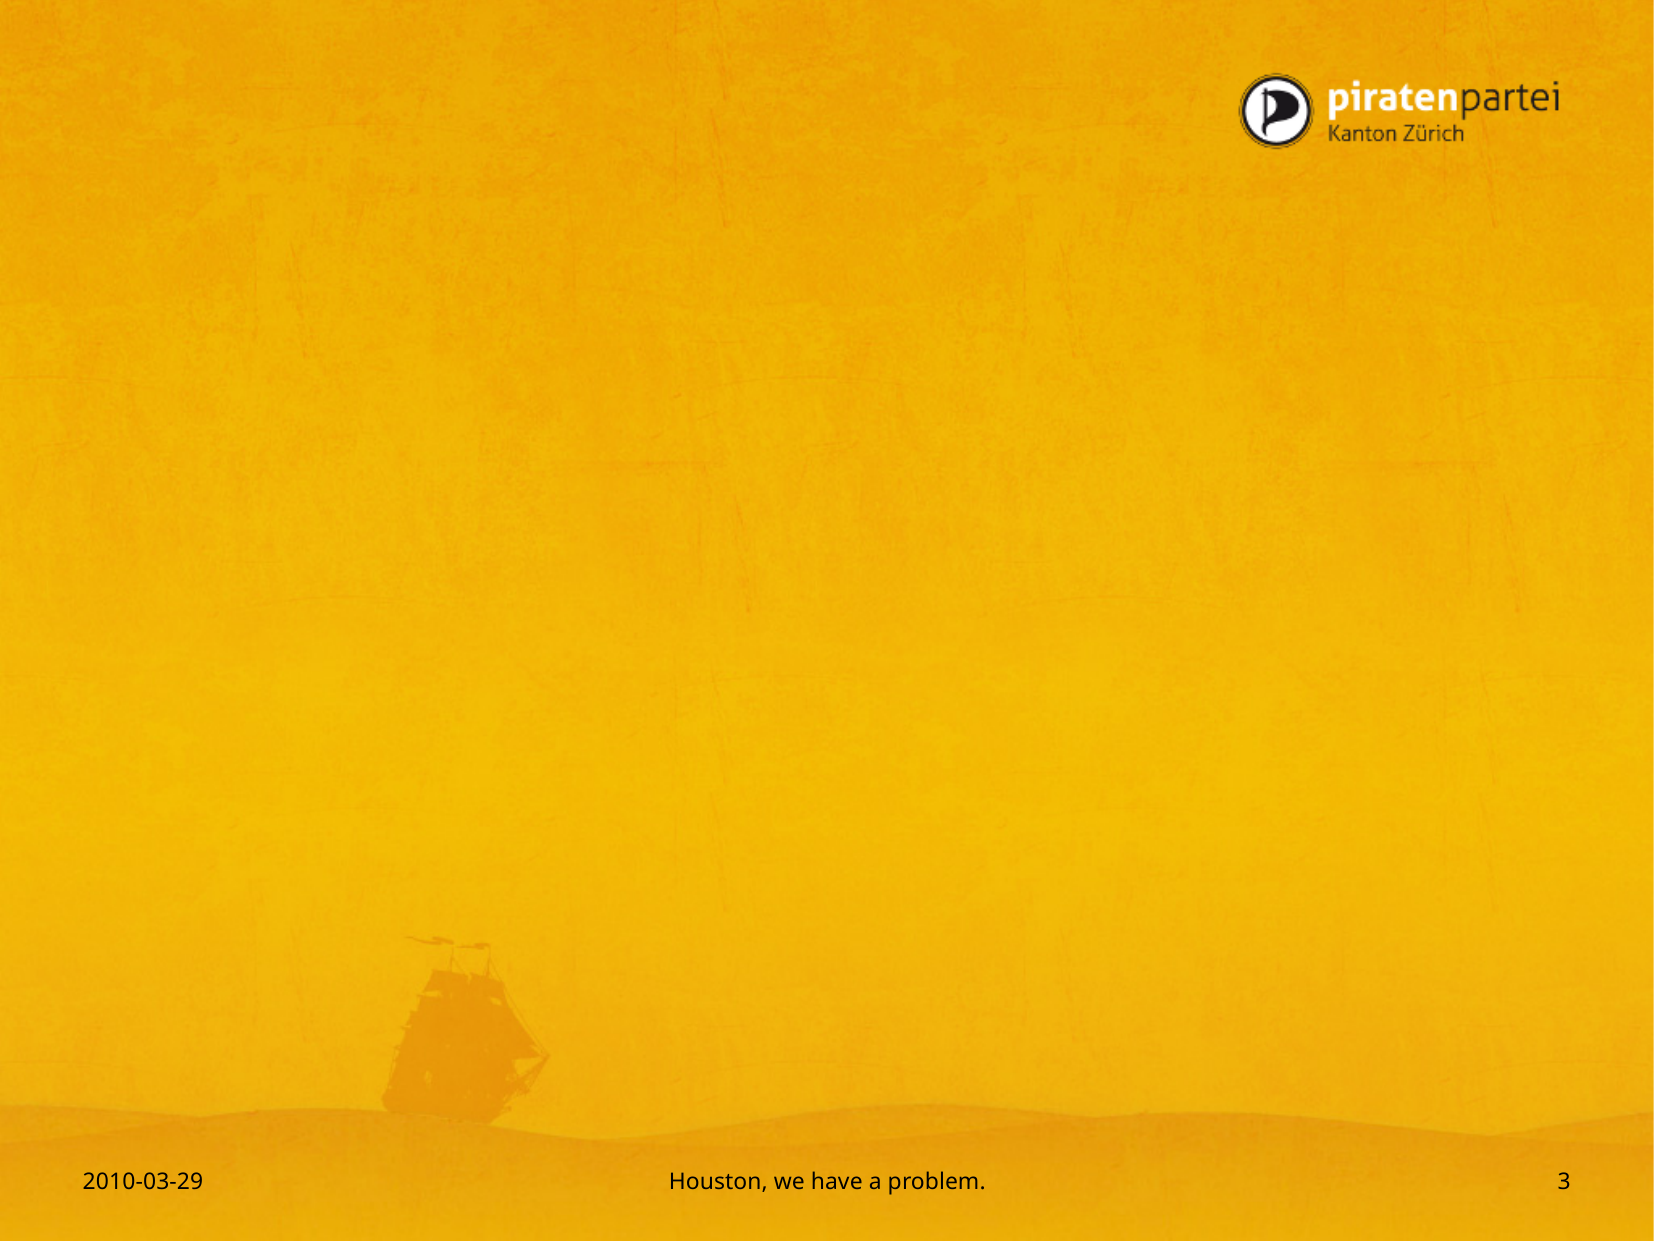

2010-03-29
Houston, we have a problem.
3